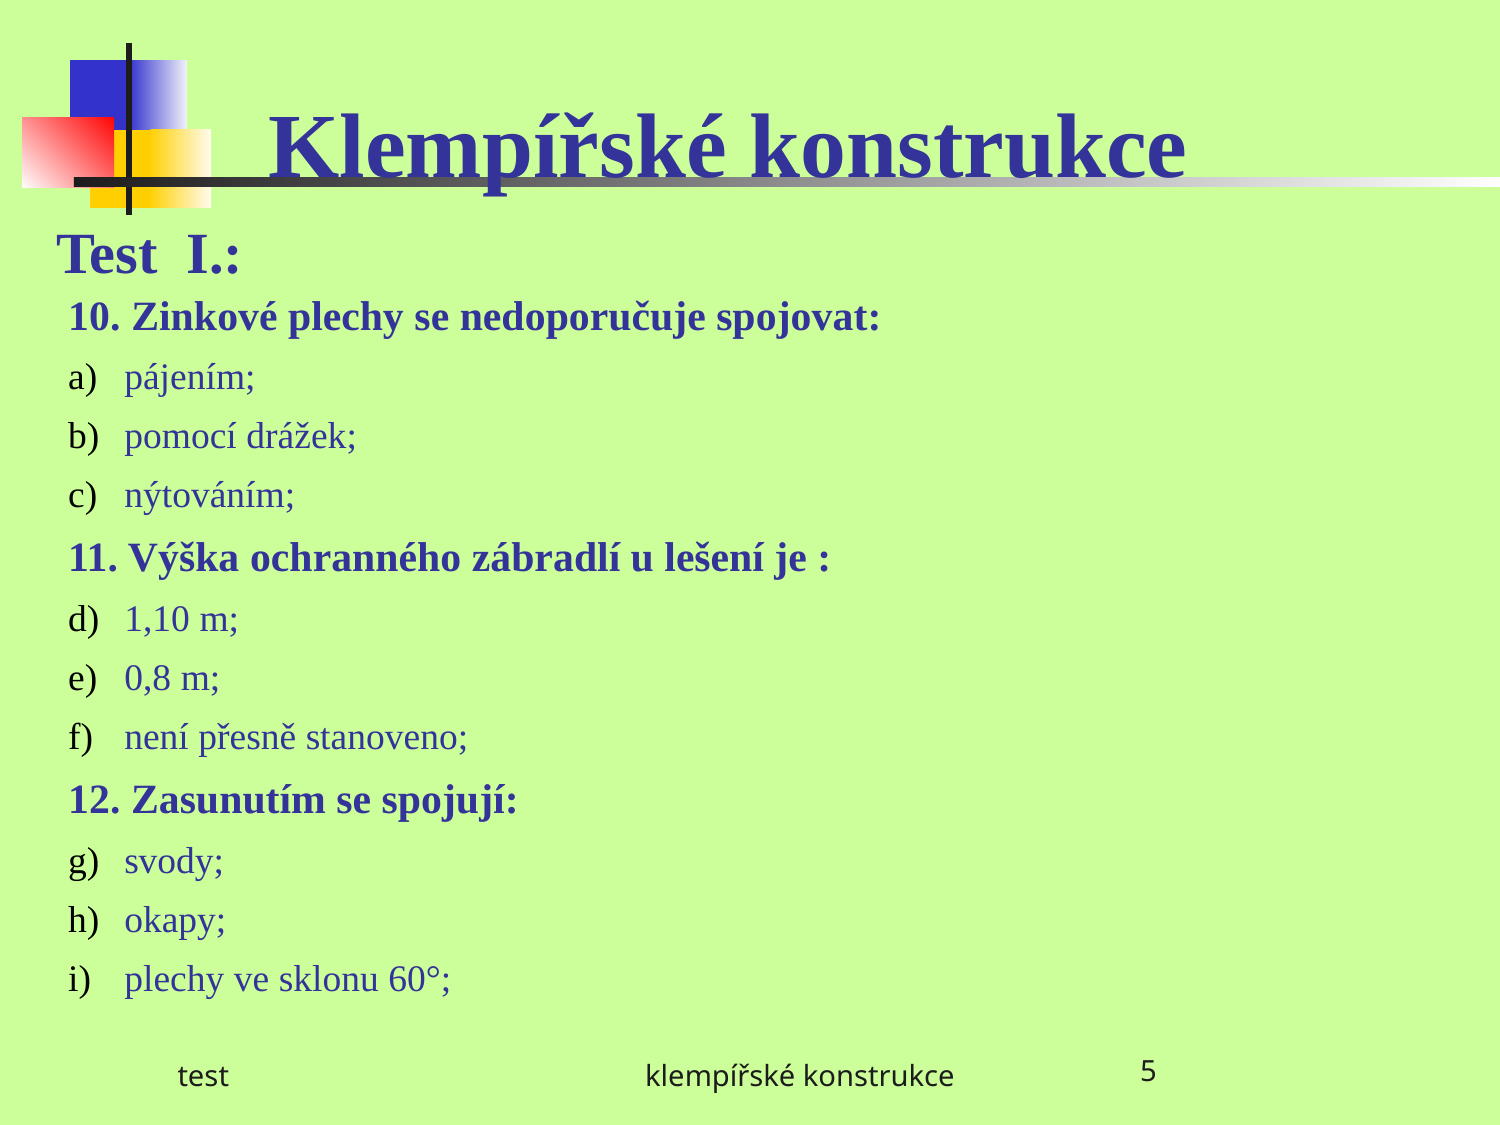

#
Klempířské konstrukce
Test I.:
10. Zinkové plechy se nedoporučuje spojovat:
pájením;
pomocí drážek;
nýtováním;
11. Výška ochranného zábradlí u lešení je :
1,10 m;
0,8 m;
není přesně stanoveno;
12. Zasunutím se spojují:
svody;
okapy;
plechy ve sklonu 60°;
test
klempířské konstrukce